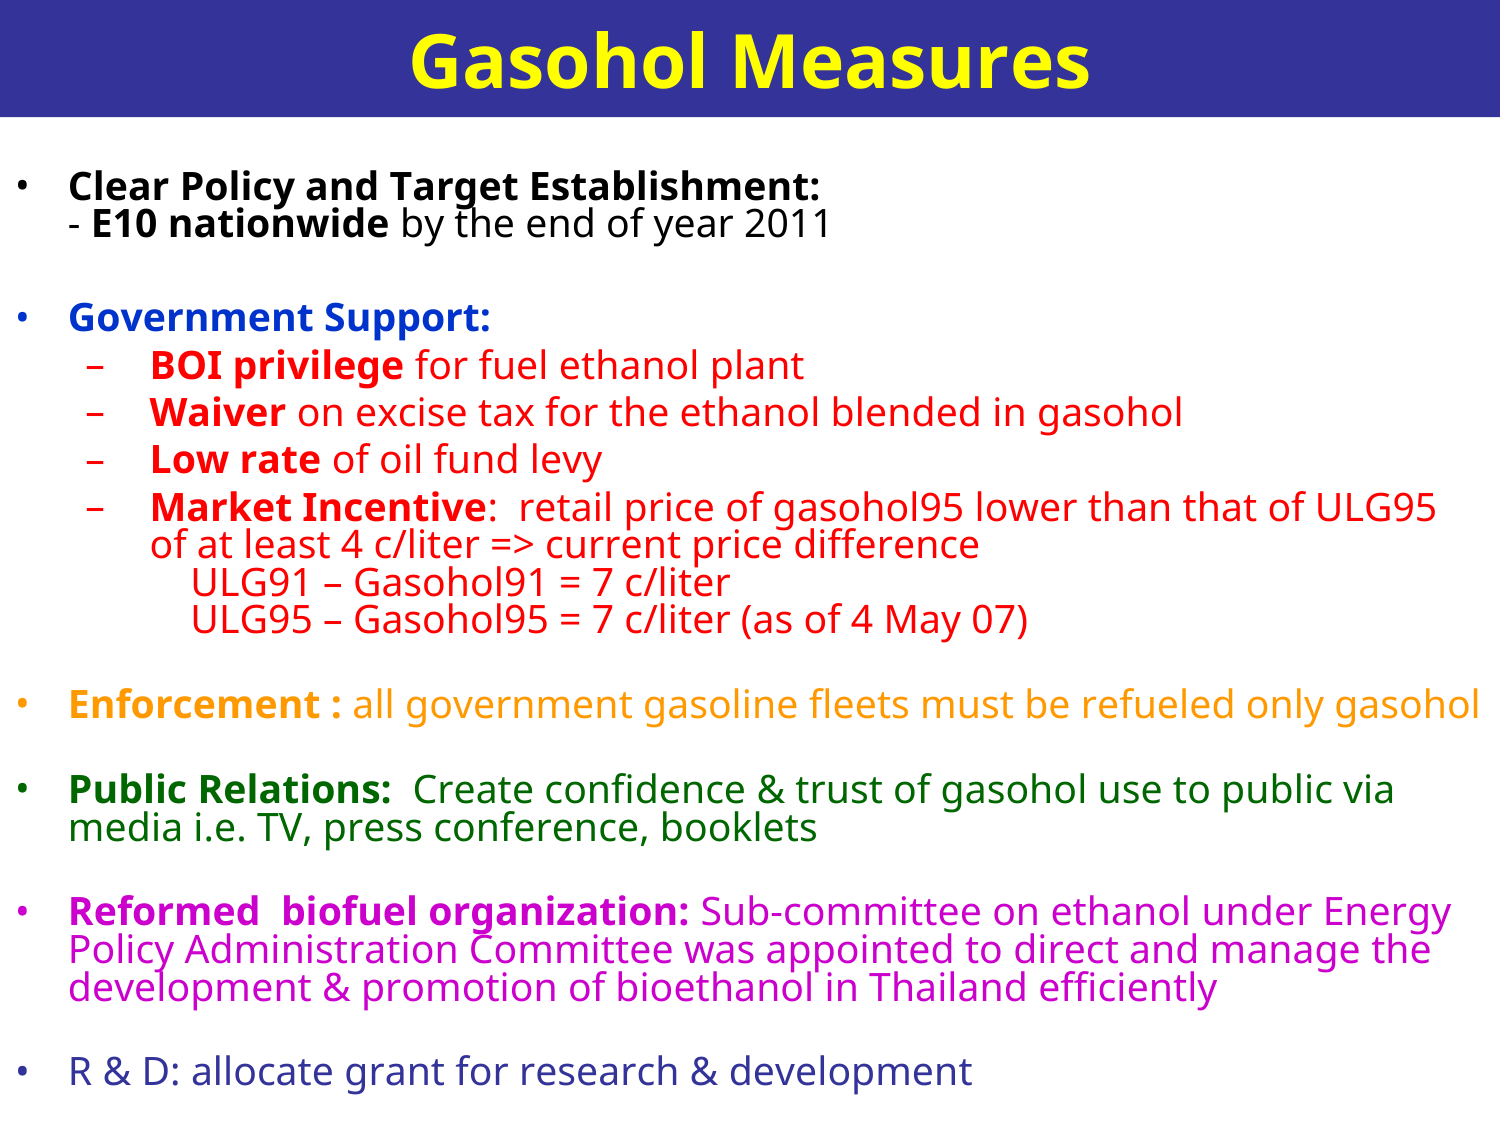

# Gasohol Measures
Clear Policy and Target Establishment:
- E10 nationwide by the end of year 2011
Government Support:
BOI privilege for fuel ethanol plant
Waiver on excise tax for the ethanol blended in gasohol
Low rate of oil fund levy
Market Incentive: retail price of gasohol95 lower than that of ULG95 of at least 4 c/liter => current price difference
 ULG91 – Gasohol91 = 7 c/liter
 ULG95 – Gasohol95 = 7 c/liter (as of 4 May 07)
Enforcement : all government gasoline fleets must be refueled only gasohol
Public Relations: Create confidence & trust of gasohol use to public via media i.e. TV, press conference, booklets
Reformed biofuel organization: Sub-committee on ethanol under Energy Policy Administration Committee was appointed to direct and manage the development & promotion of bioethanol in Thailand efficiently
R & D: allocate grant for research & development